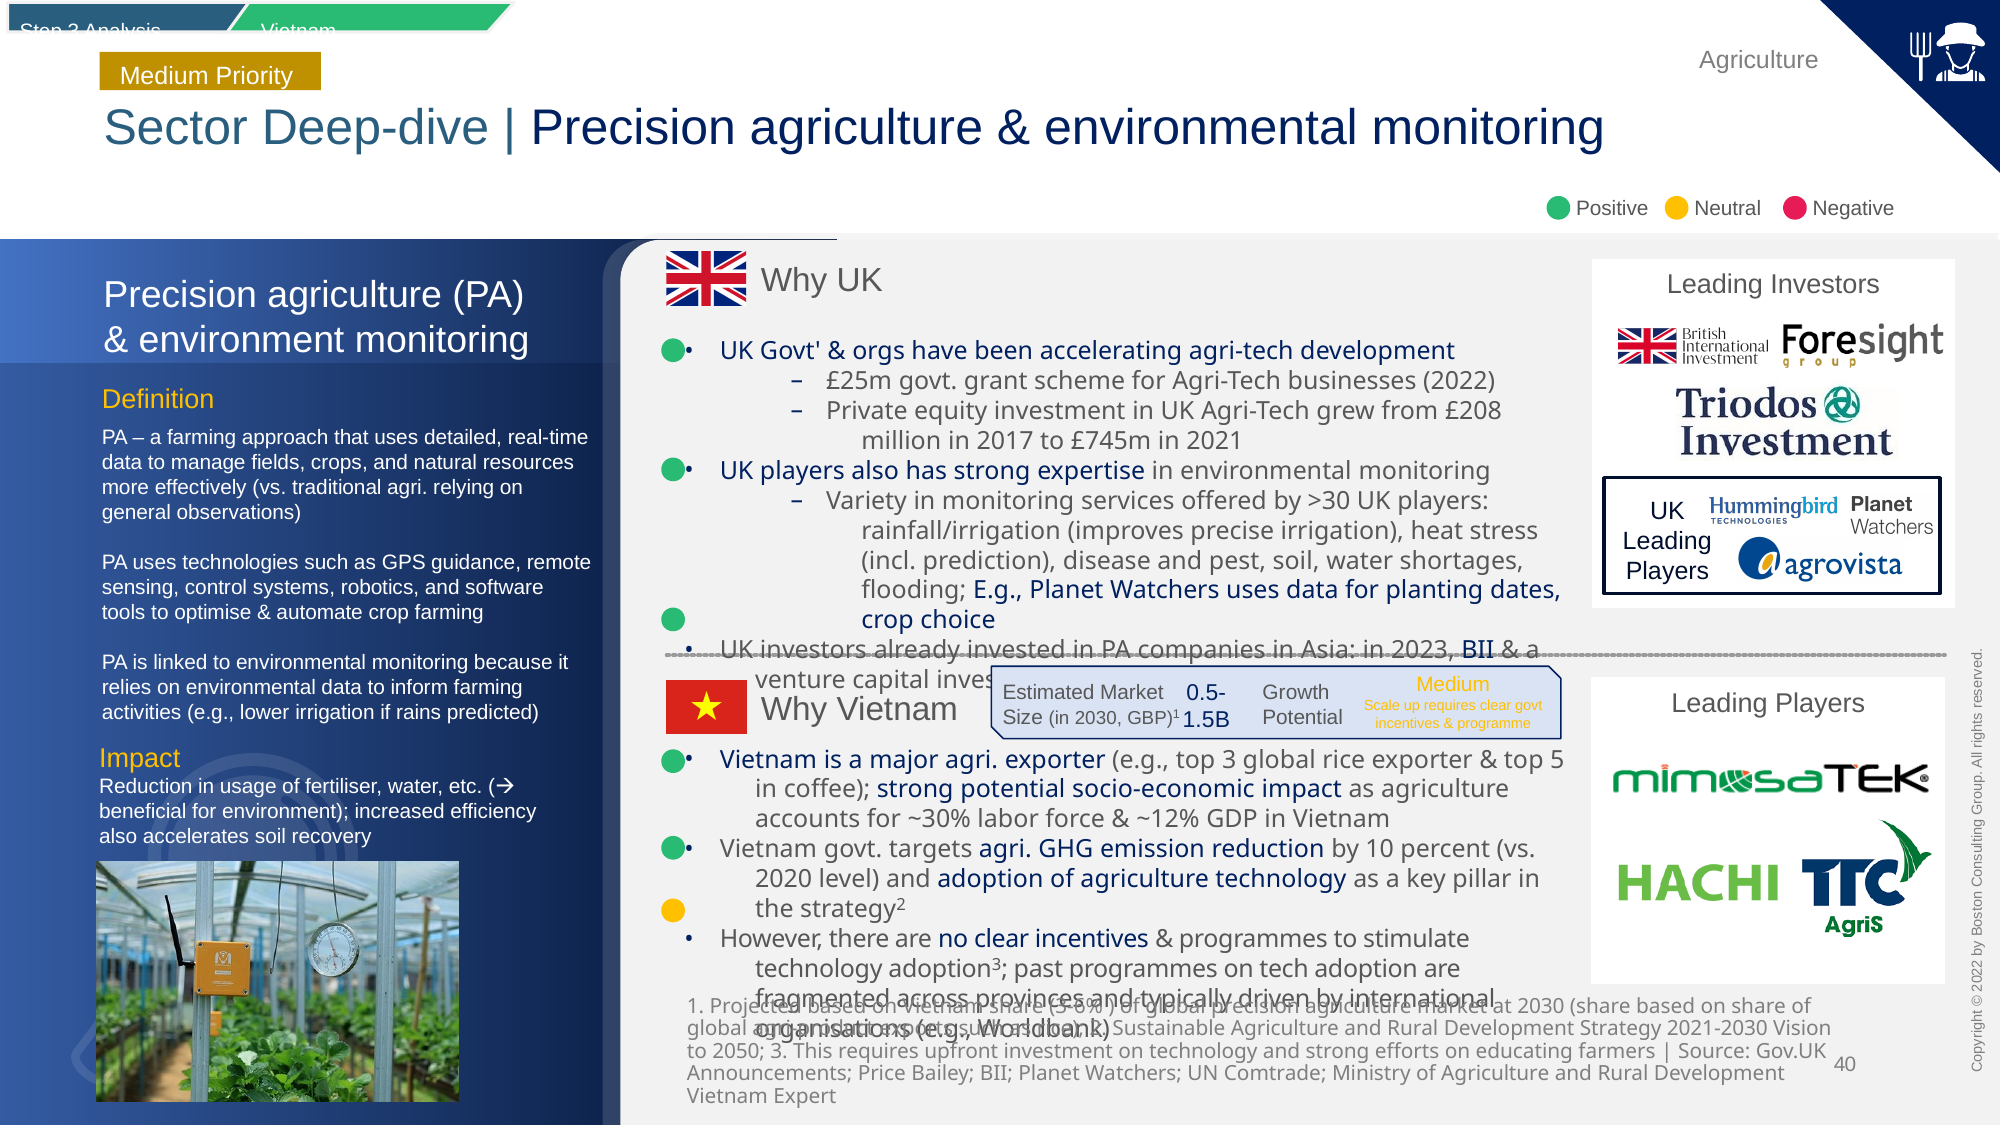

Step 3 Analysis
Vietnam
Agriculture
Medium Priority
# Sector Deep-dive | Precision agriculture & environmental monitoring
Positive
Neutral
Negative
Copyright © 2022 by Boston Consulting Group. All rights reserved.
1
Why UK
Leading Investors
Precision agriculture (PA) & environment monitoring
UK Govt' & orgs have been accelerating agri-tech development
£25m govt. grant scheme for Agri-Tech businesses (2022)
Private equity investment in UK Agri-Tech grew from £208 million in 2017 to £745m in 2021
UK players also has strong expertise in environmental monitoring
Variety in monitoring services offered by >30 UK players: rainfall/irrigation (improves precise irrigation), heat stress (incl. prediction), disease and pest, soil, water shortages, flooding; E.g., Planet Watchers uses data for planting dates, crop choice
UK investors already invested in PA companies in Asia: in 2023, BII & a venture capital invested £10M in Fasal – Indian PA start-up
Definition
PA – a farming approach that uses detailed, real-time data to manage fields, crops, and natural resources more effectively (vs. traditional agri. relying on general observations)
PA uses technologies such as GPS guidance, remote sensing, control systems, robotics, and software tools to optimise & automate crop farming
PA is linked to environmental monitoring because it relies on environmental data to inform farming activities (e.g., lower irrigation if rains predicted)
UK Leading Players
Medium
Scale up requires clear govt incentives & programme
0.5-1.5B
Estimated Market Size (in 2030, GBP)1
Growth Potential
Leading Players
Why Vietnam
Impact
Reduction in usage of fertiliser, water, etc. ( beneficial for environment); increased efficiency also accelerates soil recovery
Vietnam is a major agri. exporter (e.g., top 3 global rice exporter & top 5 in coffee); strong potential socio-economic impact as agriculture accounts for ~30% labor force & ~12% GDP in Vietnam
Vietnam govt. targets agri. GHG emission reduction by 10 percent (vs. 2020 level) and adoption of agriculture technology as a key pillar in the strategy2
However, there are no clear incentives & programmes to stimulate technology adoption3; past programmes on tech adoption are fragmented across provinces and typically driven by international organisations (e.g., Worldbank)
1. Projected based on Vietnam share (3-6% ) of global precision agriculture market at 2030 (share based on share of global agri-product exports such as rice); 2. Sustainable Agriculture and Rural Development Strategy 2021-2030 Vision to 2050; 3. This requires upfront investment on technology and strong efforts on educating farmers | Source: Gov.UK Announcements; Price Bailey; BII; Planet Watchers; UN Comtrade; Ministry of Agriculture and Rural Development Vietnam Expert